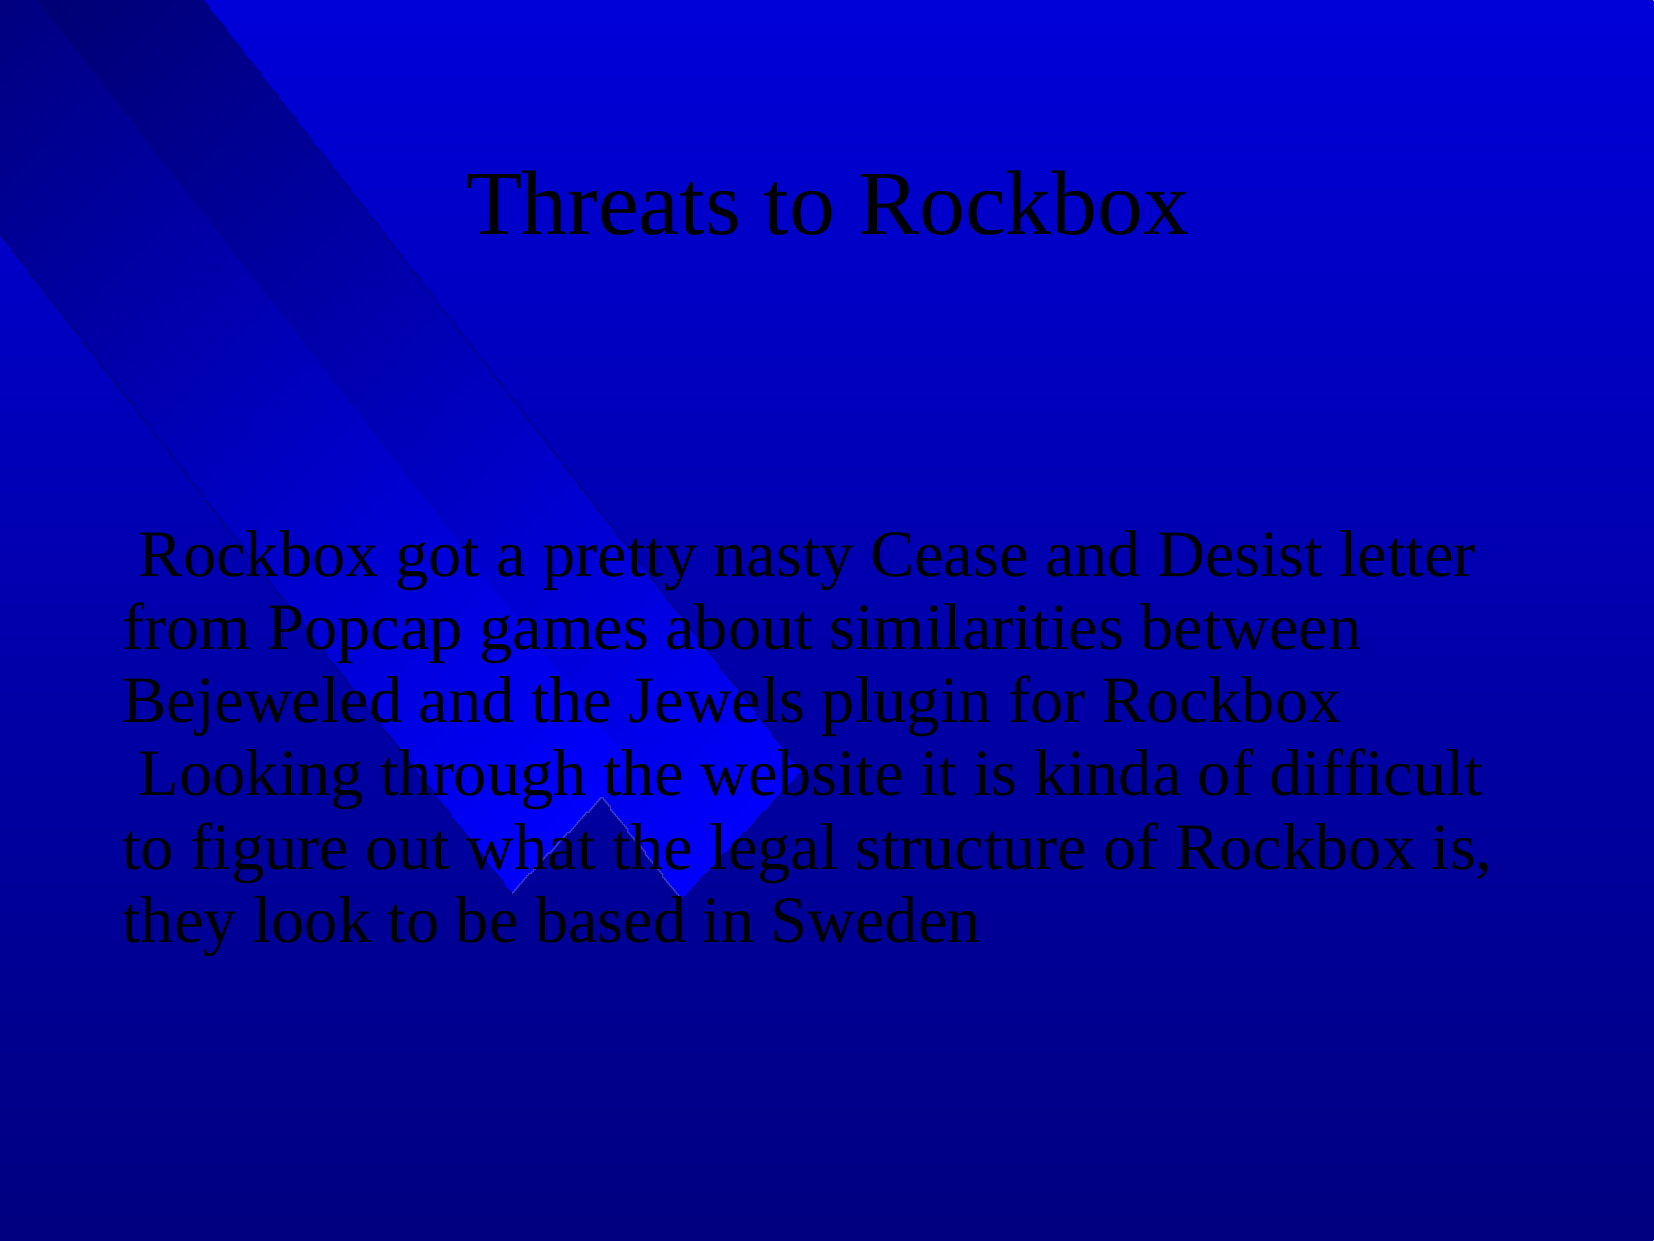

# Threats to Rockbox
 Rockbox got a pretty nasty Cease and Desist letter from Popcap games about similarities between Bejeweled and the Jewels plugin for Rockbox
 Looking through the website it is kinda of difficult to figure out what the legal structure of Rockbox is, they look to be based in Sweden